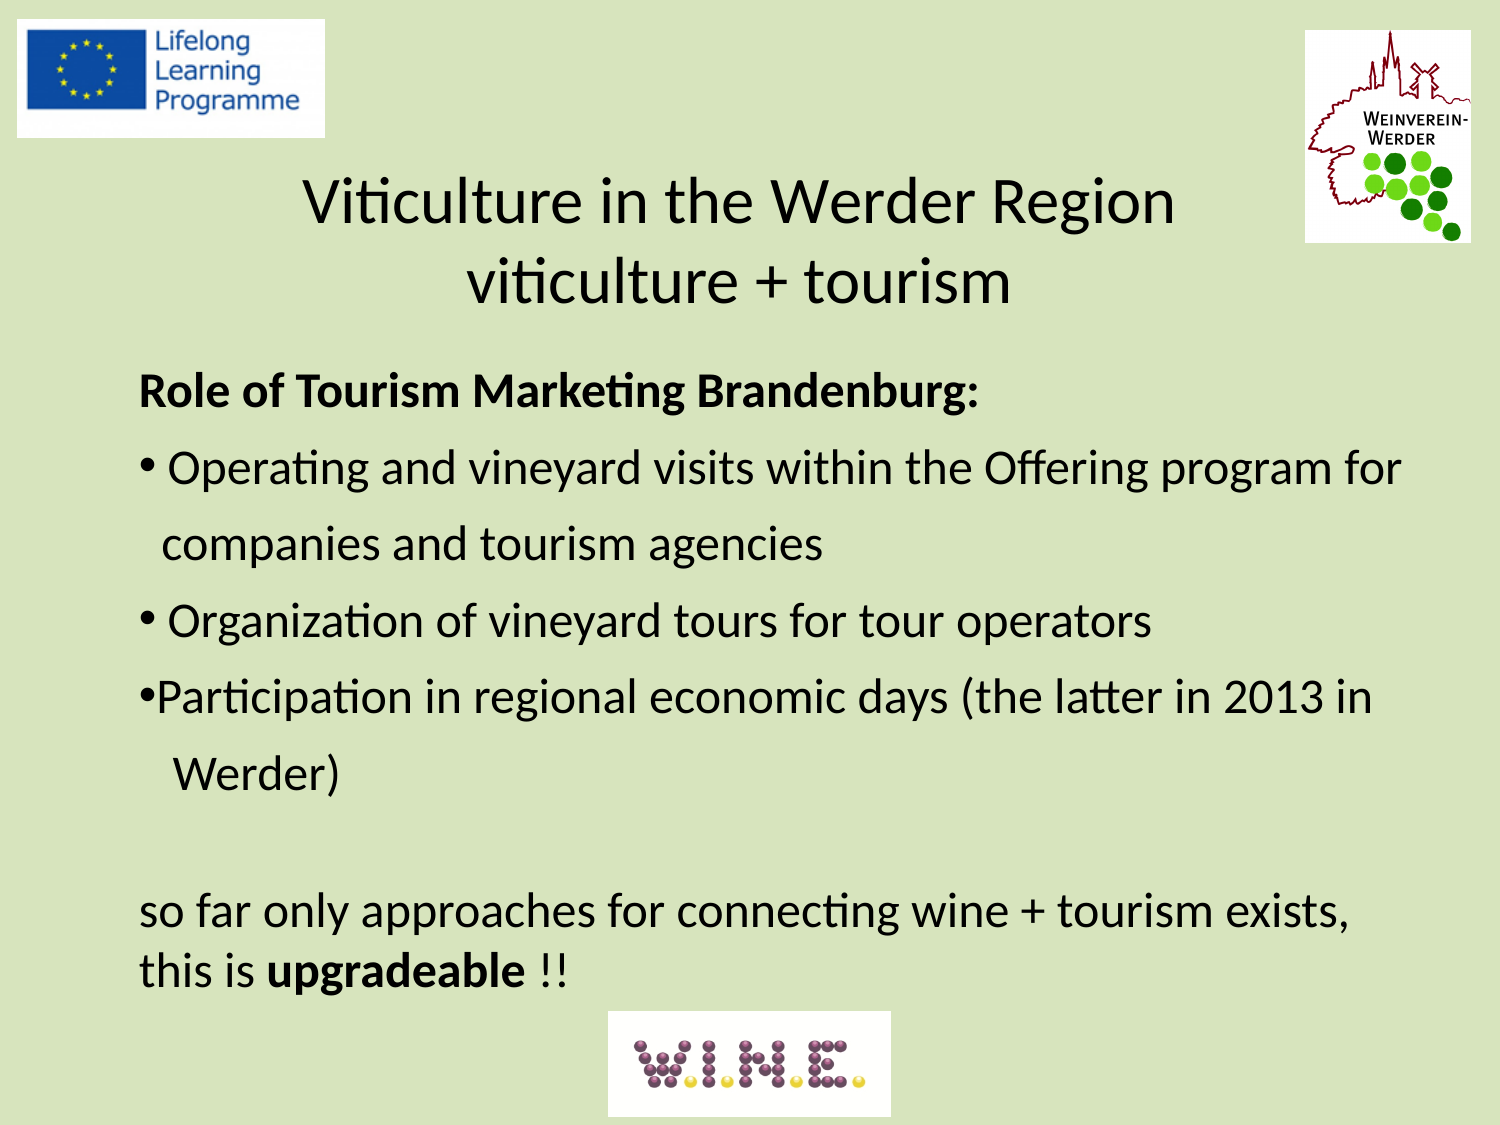

Viticulture in the Werder Region
viticulture + tourism
Role of Tourism Marketing Brandenburg:
 Operating and vineyard visits within the Offering program for
 companies and tourism agencies
 Organization of vineyard tours for tour operators
Participation in regional economic days (the latter in 2013 in
 Werder)
so far only approaches for connecting wine + tourism exists,
this is upgradeable !!